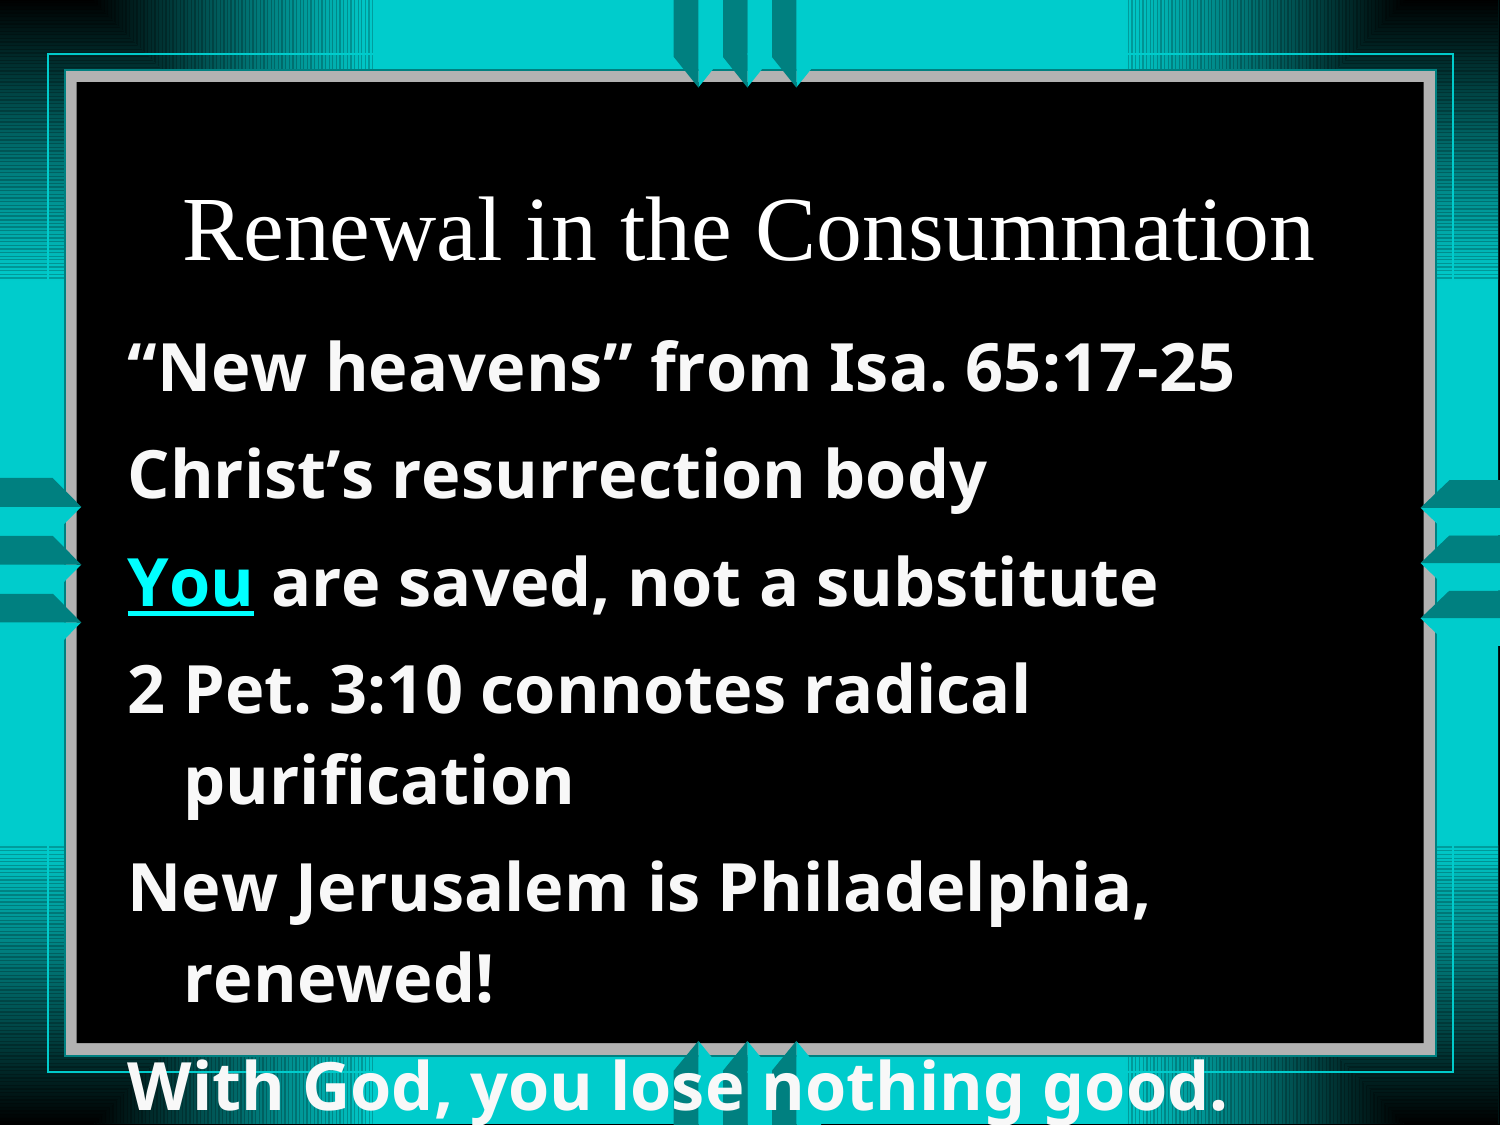

# Renewal in the Consummation
“New heavens” from Isa. 65:17-25
Christ’s resurrection body
You are saved, not a substitute
2 Pet. 3:10 connotes radical purification
New Jerusalem is Philadelphia, renewed!
With God, you lose nothing good.